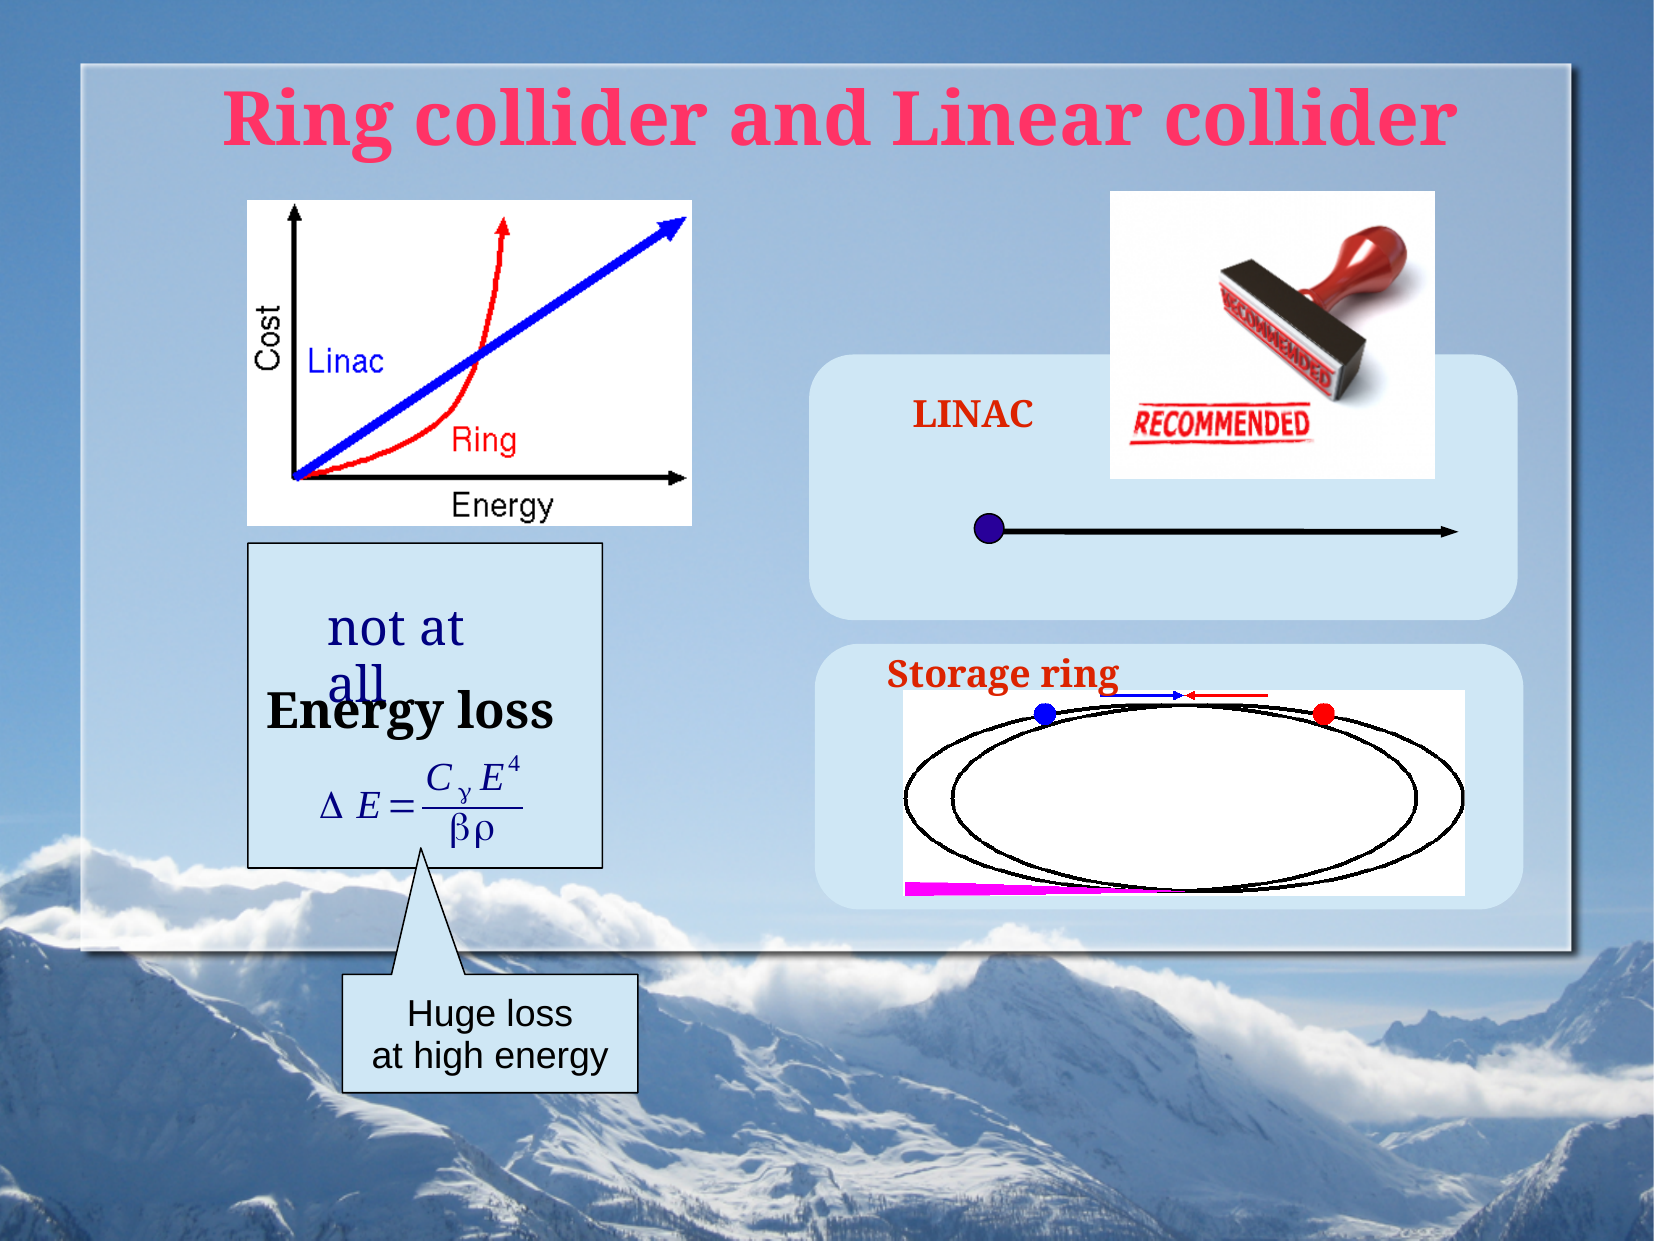

# Ring collider and Linear collider
LINAC
not at all
Storage ring
Energy loss
Huge loss
at high energy